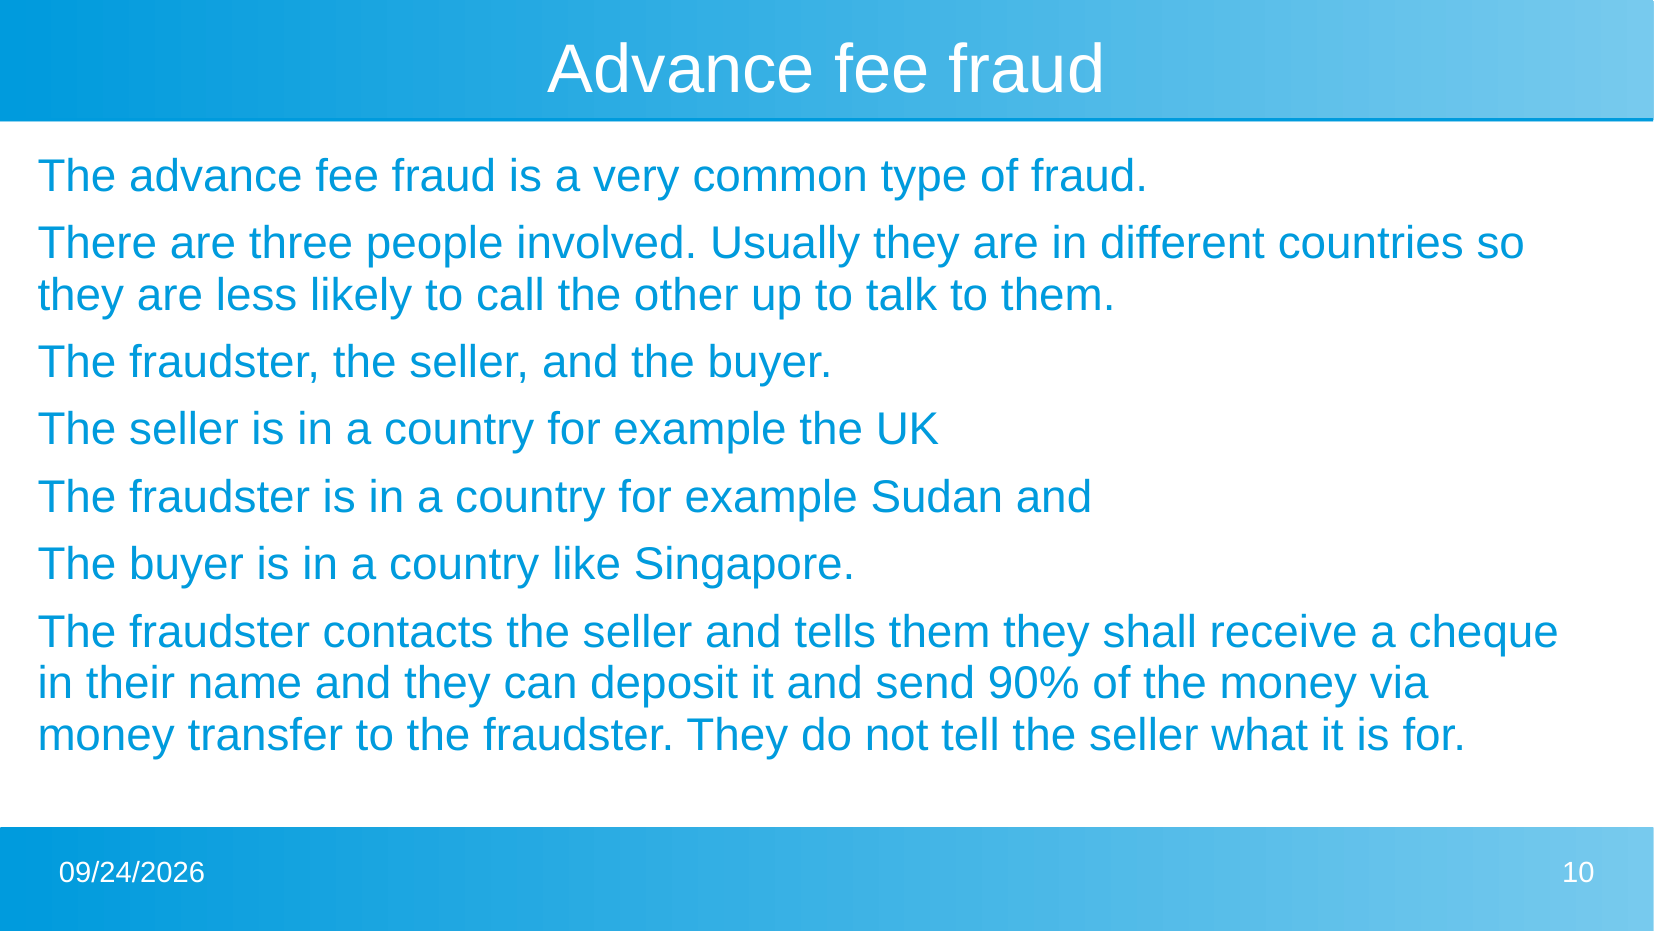

# Advance fee fraud
The advance fee fraud is a very common type of fraud.
There are three people involved. Usually they are in different countries so they are less likely to call the other up to talk to them.
The fraudster, the seller, and the buyer.
The seller is in a country for example the UK
The fraudster is in a country for example Sudan and
The buyer is in a country like Singapore.
The fraudster contacts the seller and tells them they shall receive a cheque in their name and they can deposit it and send 90% of the money via money transfer to the fraudster. They do not tell the seller what it is for.
10